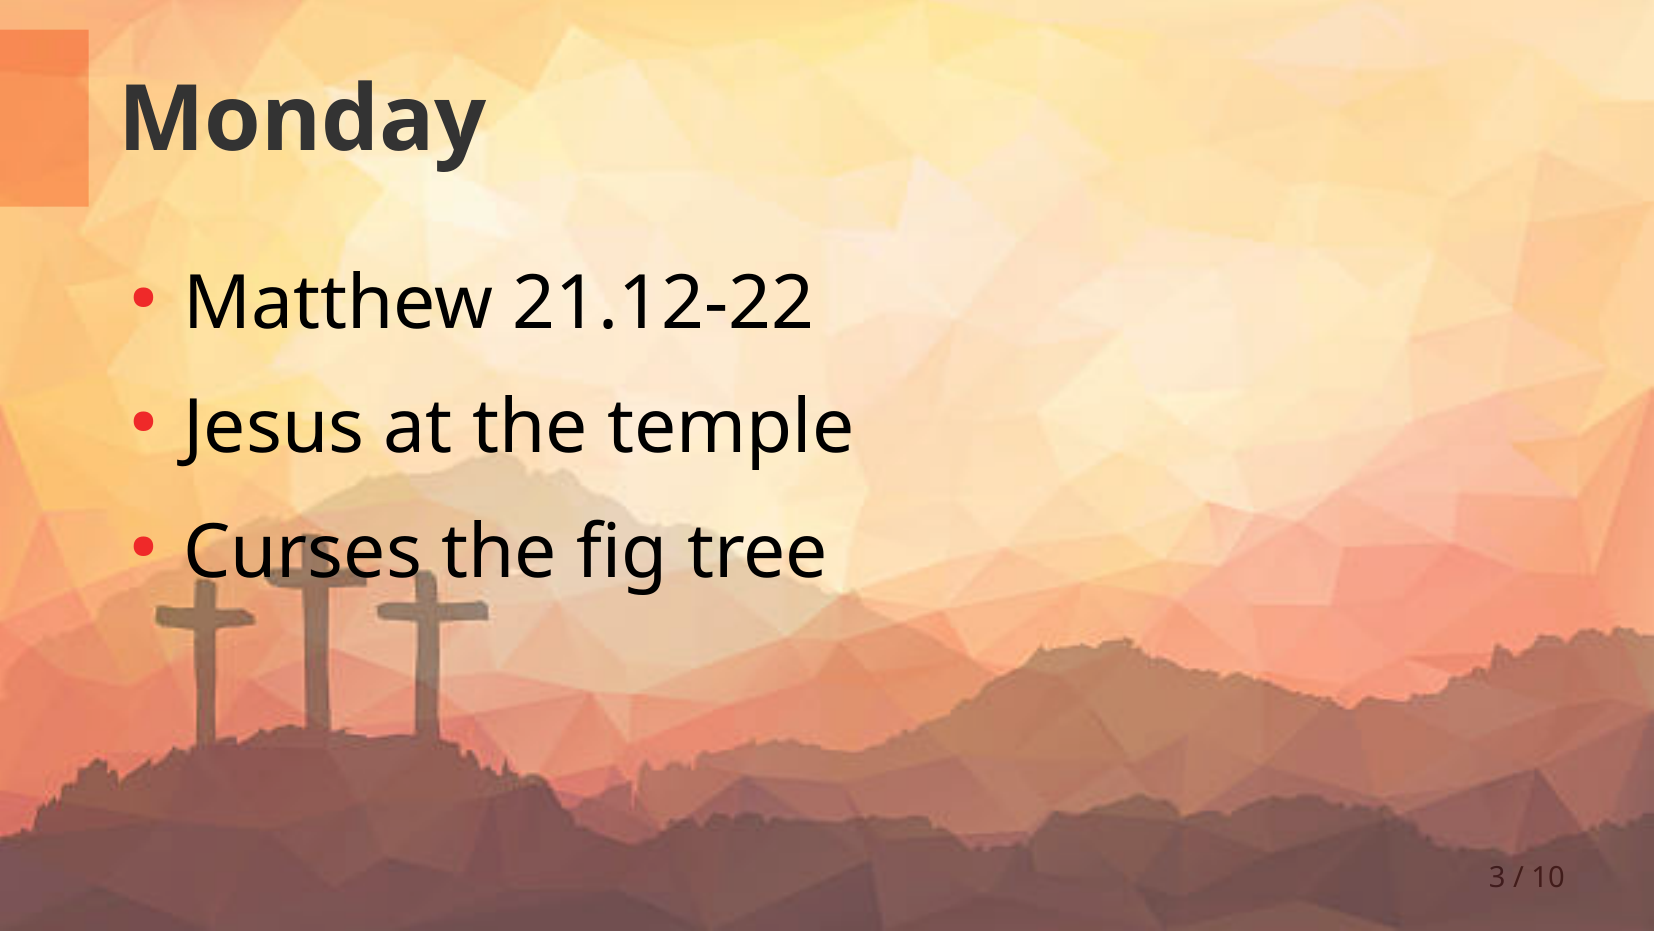

# Monday
Matthew 21.12-22
Jesus at the temple
Curses the fig tree
3